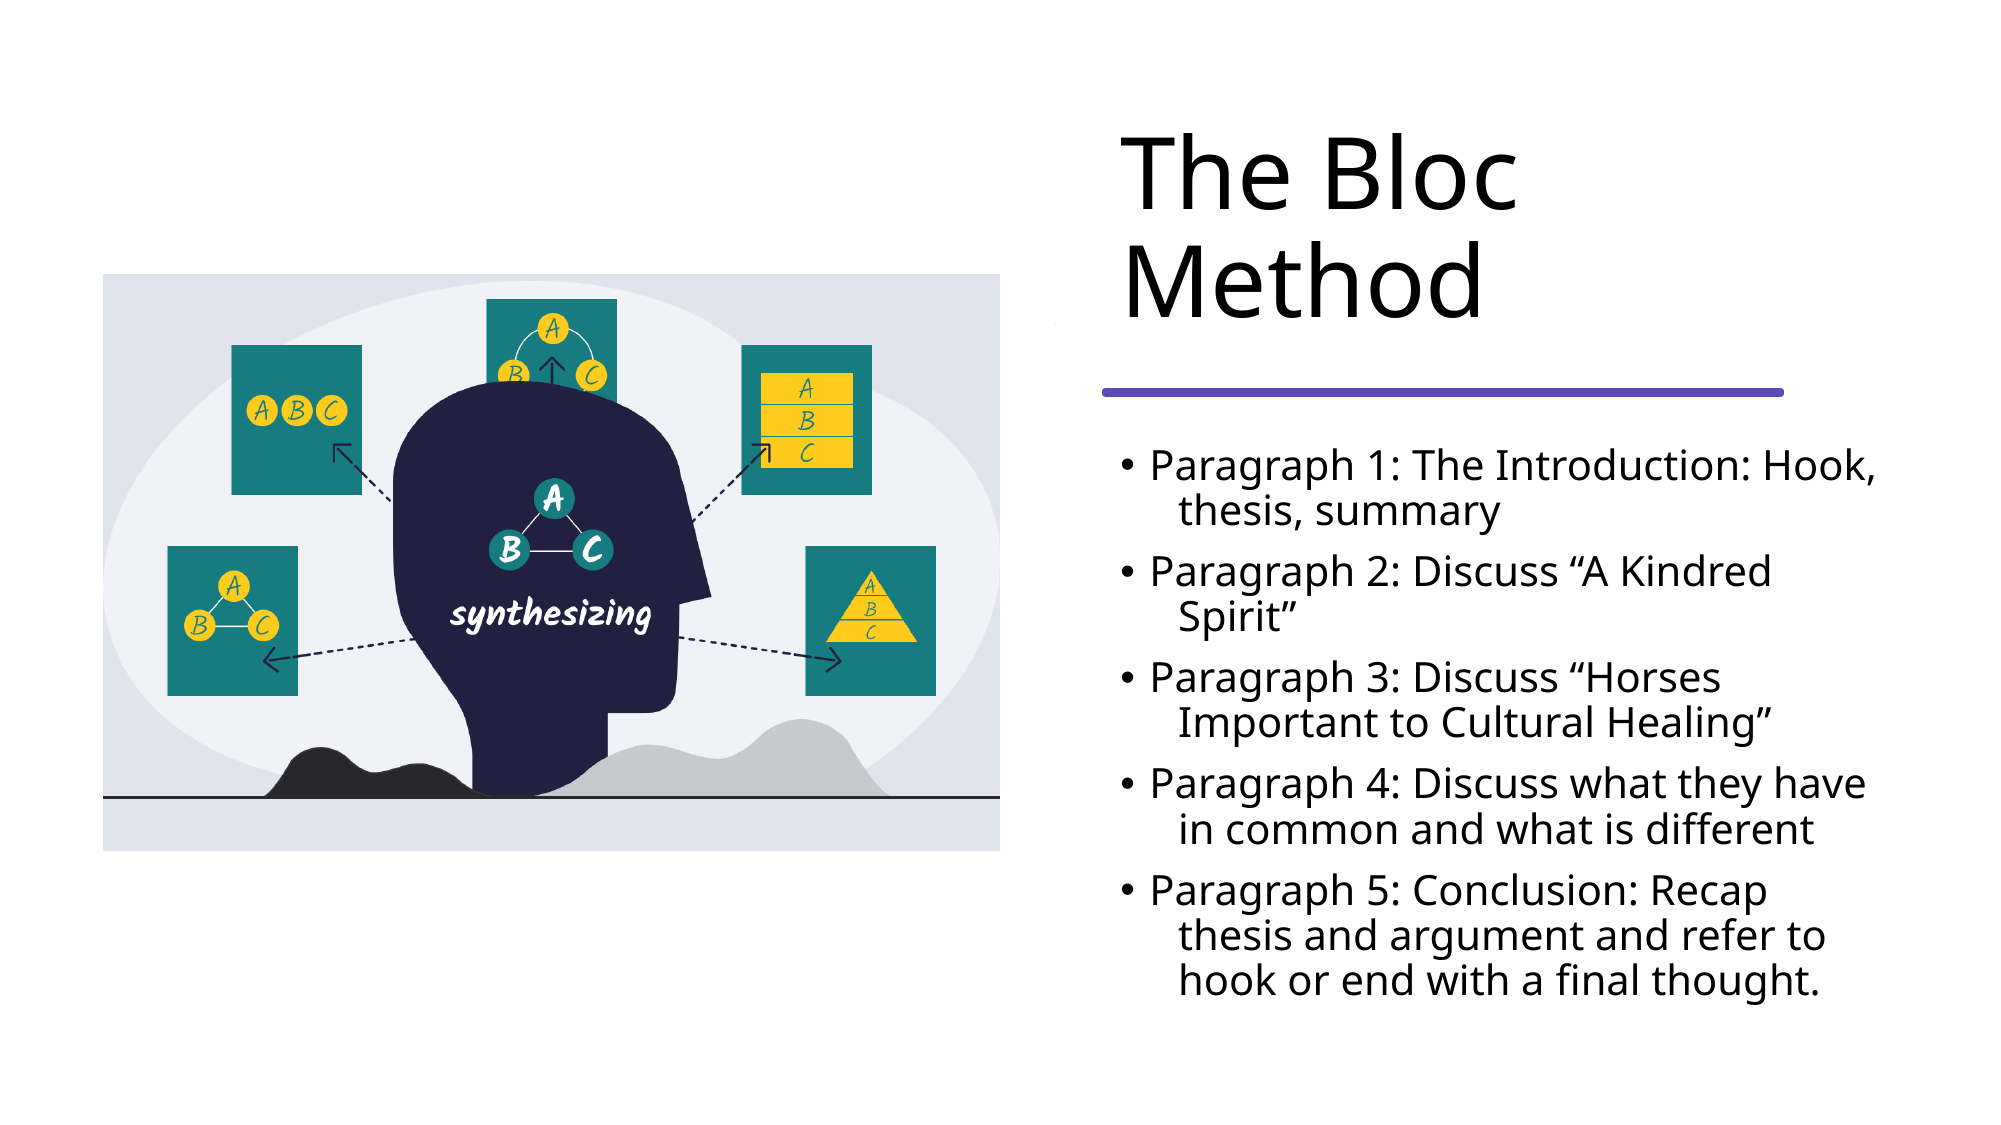

# The Bloc Method
Paragraph 1: The Introduction: Hook, thesis, summary
Paragraph 2: Discuss “A Kindred Spirit”
Paragraph 3: Discuss “Horses Important to Cultural Healing”
Paragraph 4: Discuss what they have in common and what is different
Paragraph 5: Conclusion: Recap thesis and argument and refer to hook or end with a final thought.